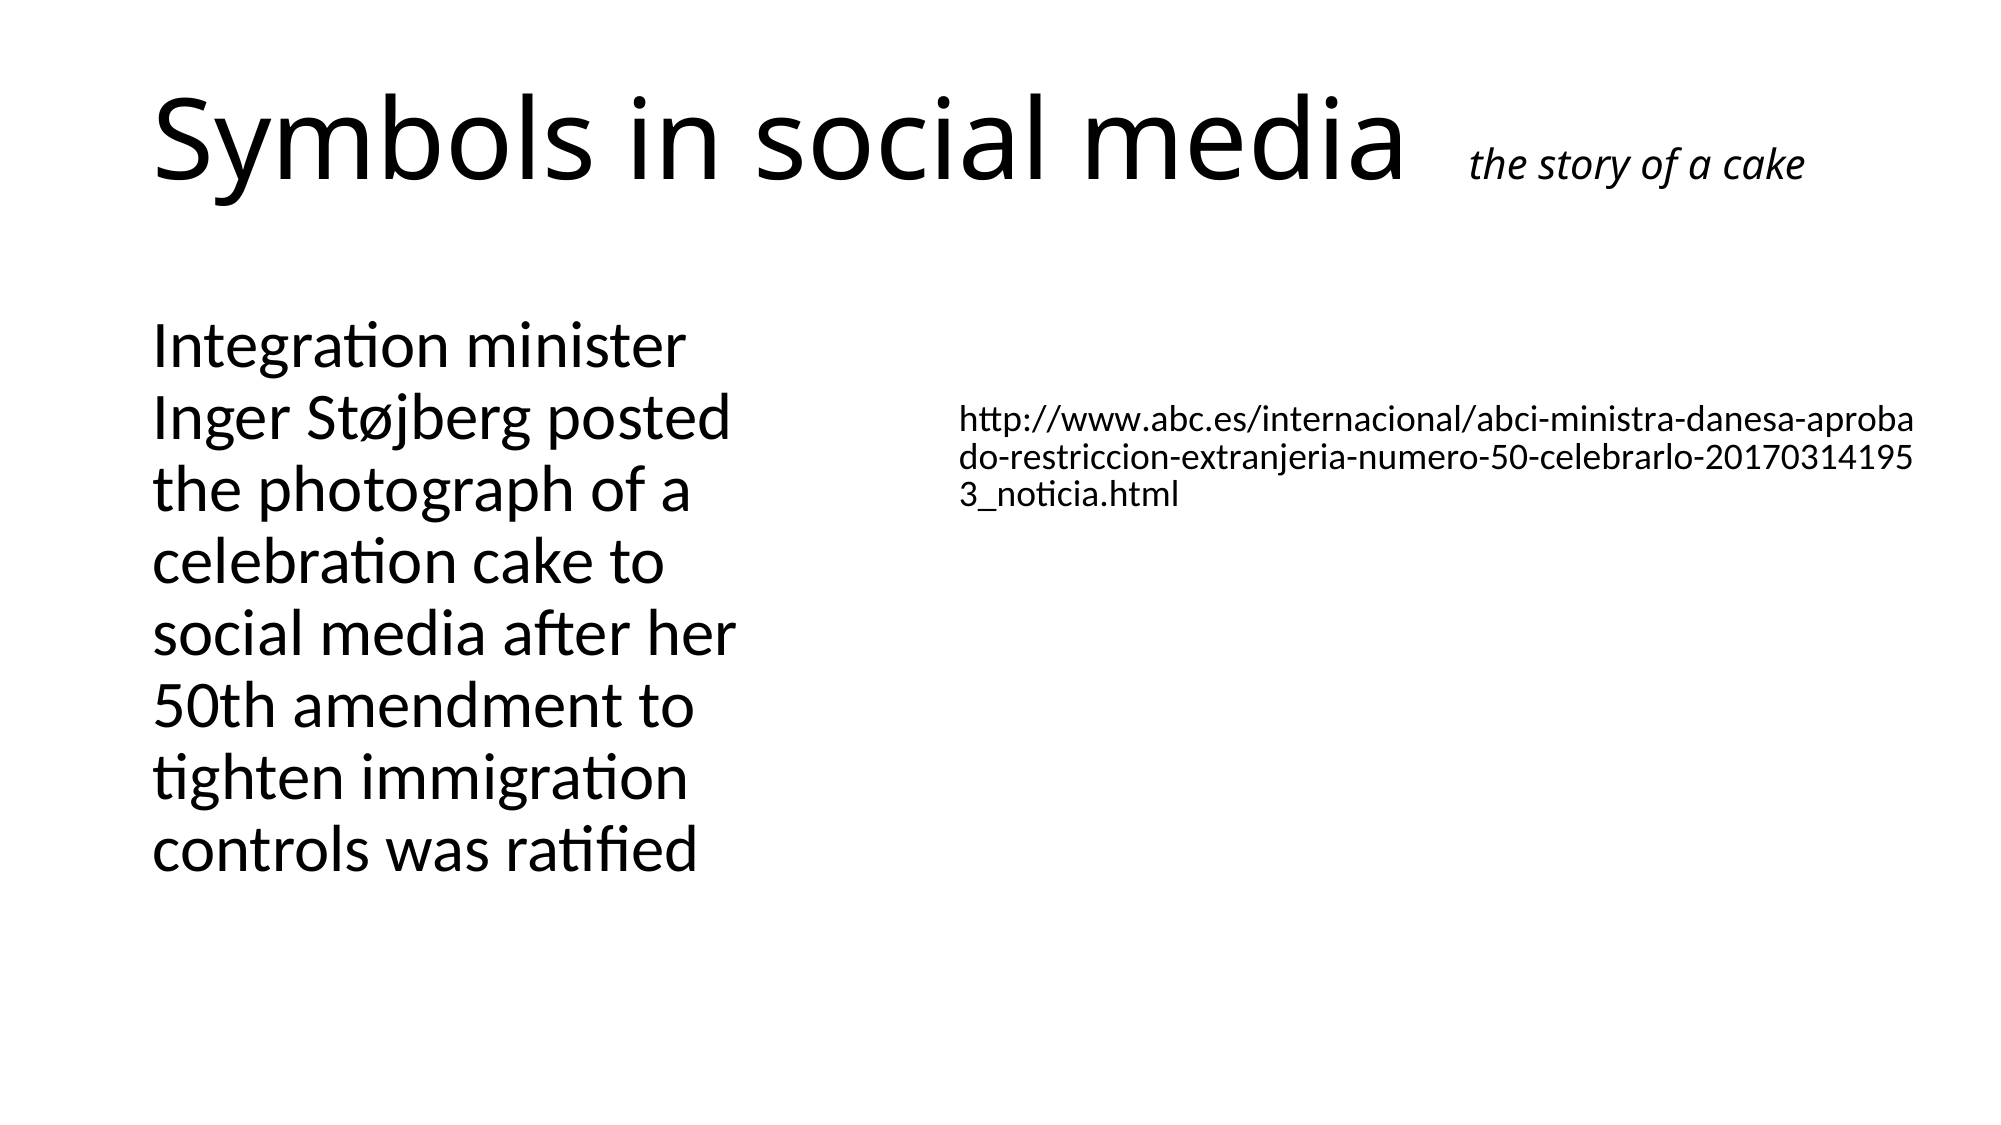

# Symbols in social media the story of a cake
Integration minister Inger Støjberg posted the photograph of a celebration cake to social media after her 50th amendment to tighten immigration controls was ratified
http://www.abc.es/internacional/abci-ministra-danesa-aprobado-restriccion-extranjeria-numero-50-celebrarlo-201703141953_noticia.html